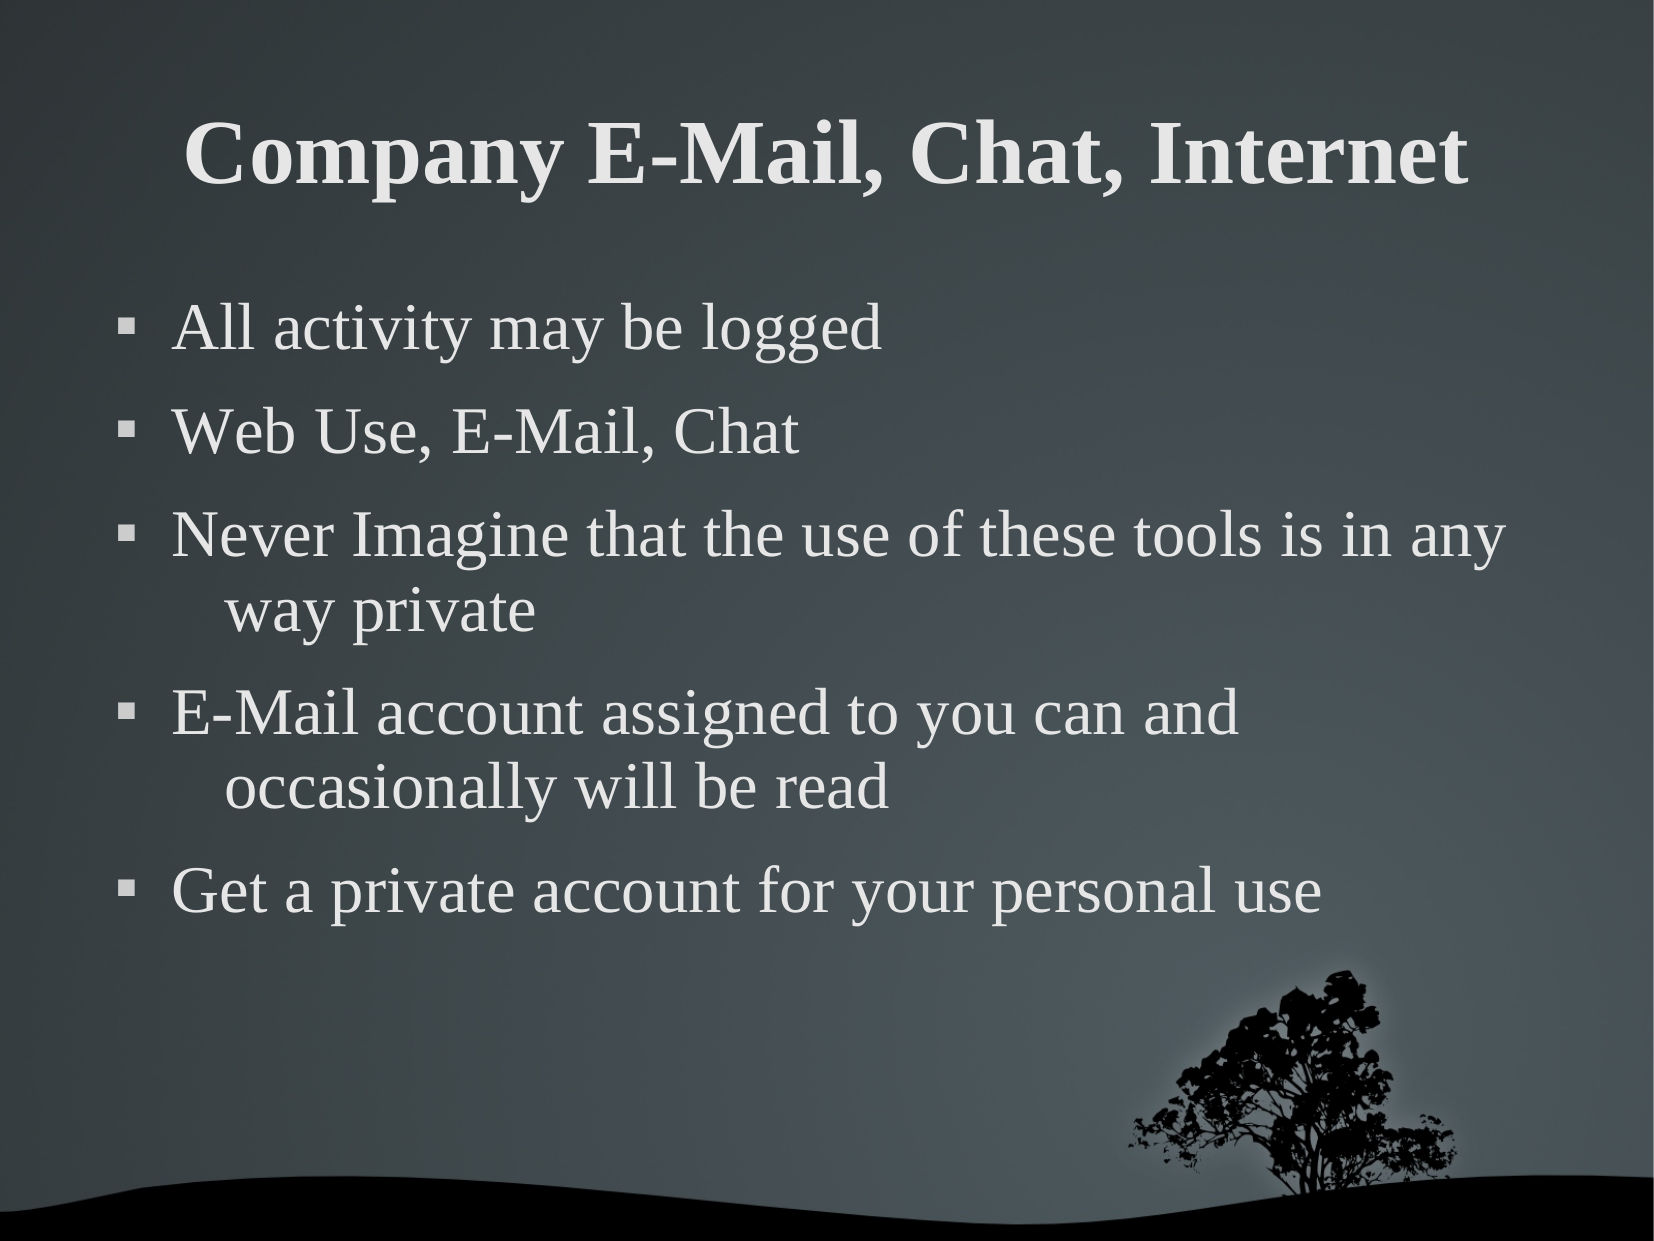

# Company E-Mail, Chat, Internet
All activity may be logged
Web Use, E-Mail, Chat
Never Imagine that the use of these tools is in any way private
E-Mail account assigned to you can and occasionally will be read
Get a private account for your personal use